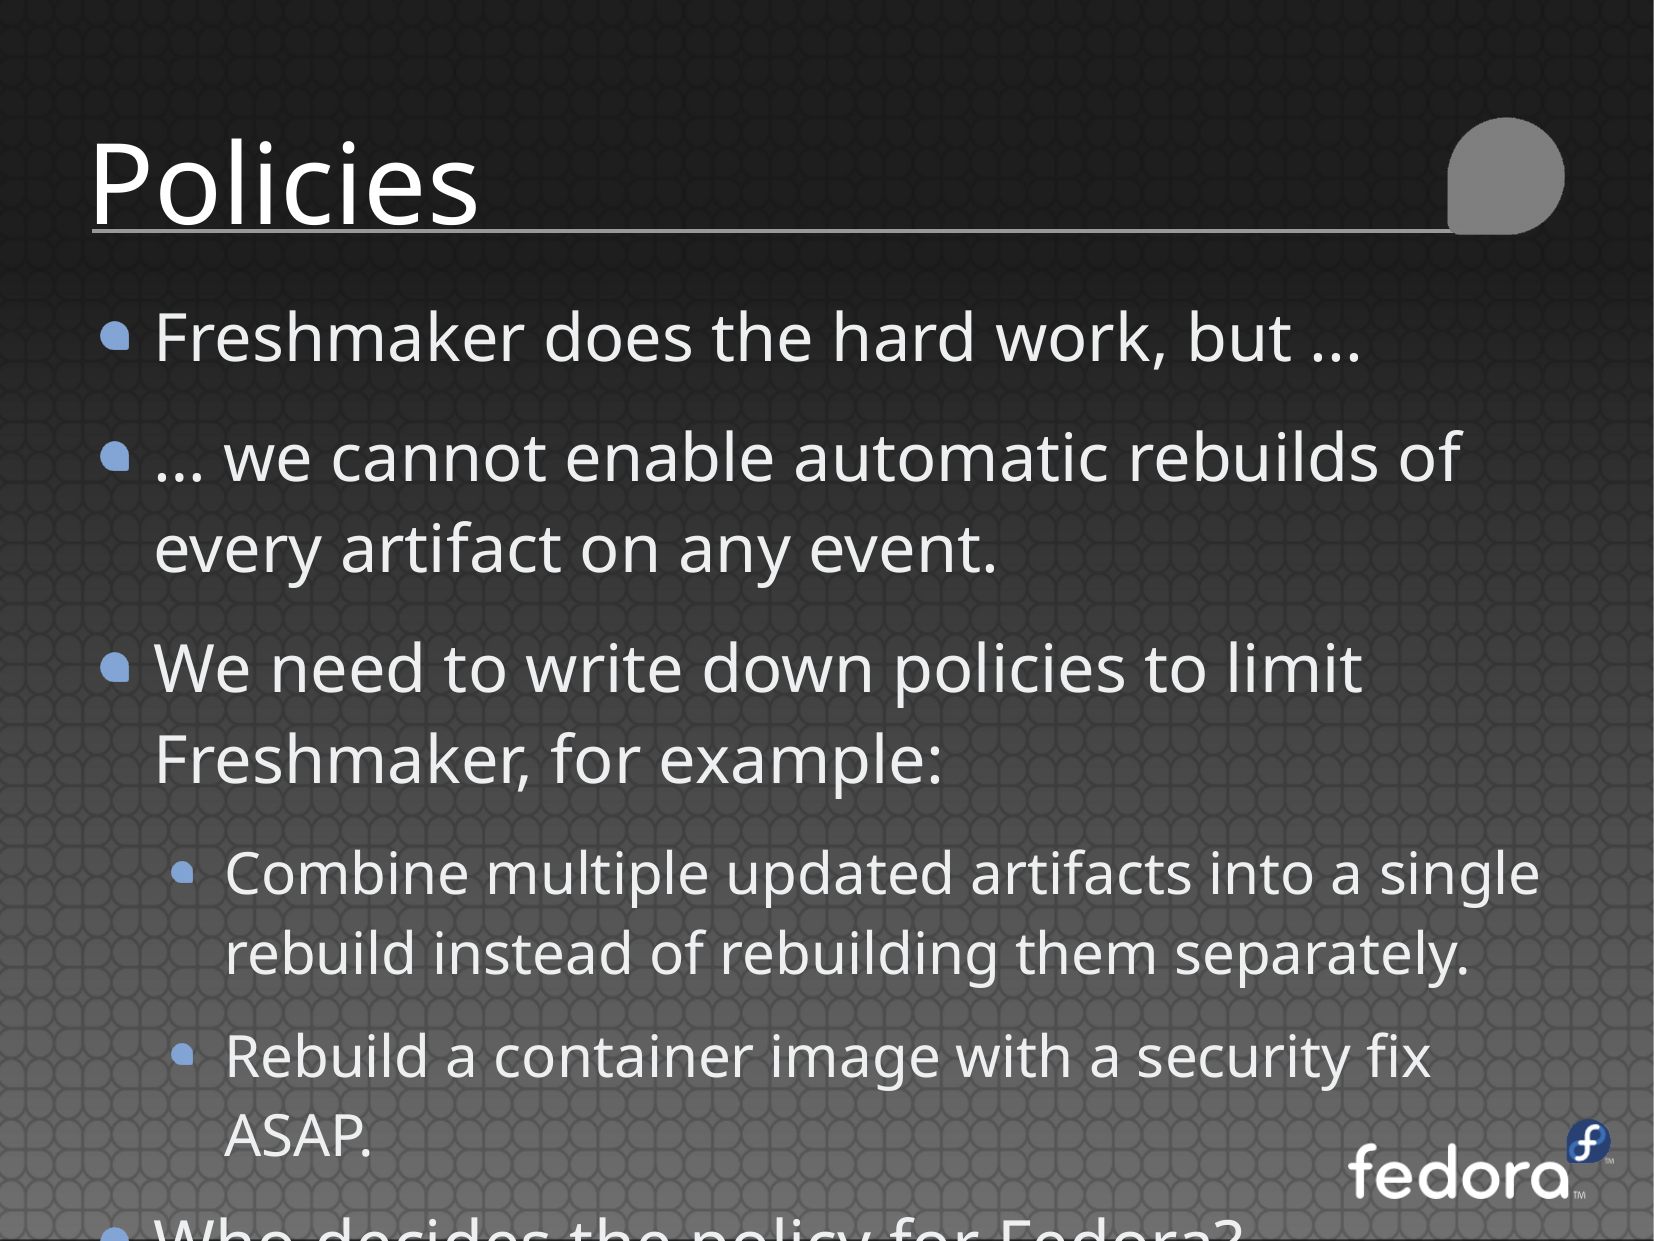

# Policies
Freshmaker does the hard work, but ...
… we cannot enable automatic rebuilds of every artifact on any event.
We need to write down policies to limit Freshmaker, for example:
Combine multiple updated artifacts into a single rebuild instead of rebuilding them separately.
Rebuild a container image with a security fix ASAP.
Who decides the policy for Fedora?